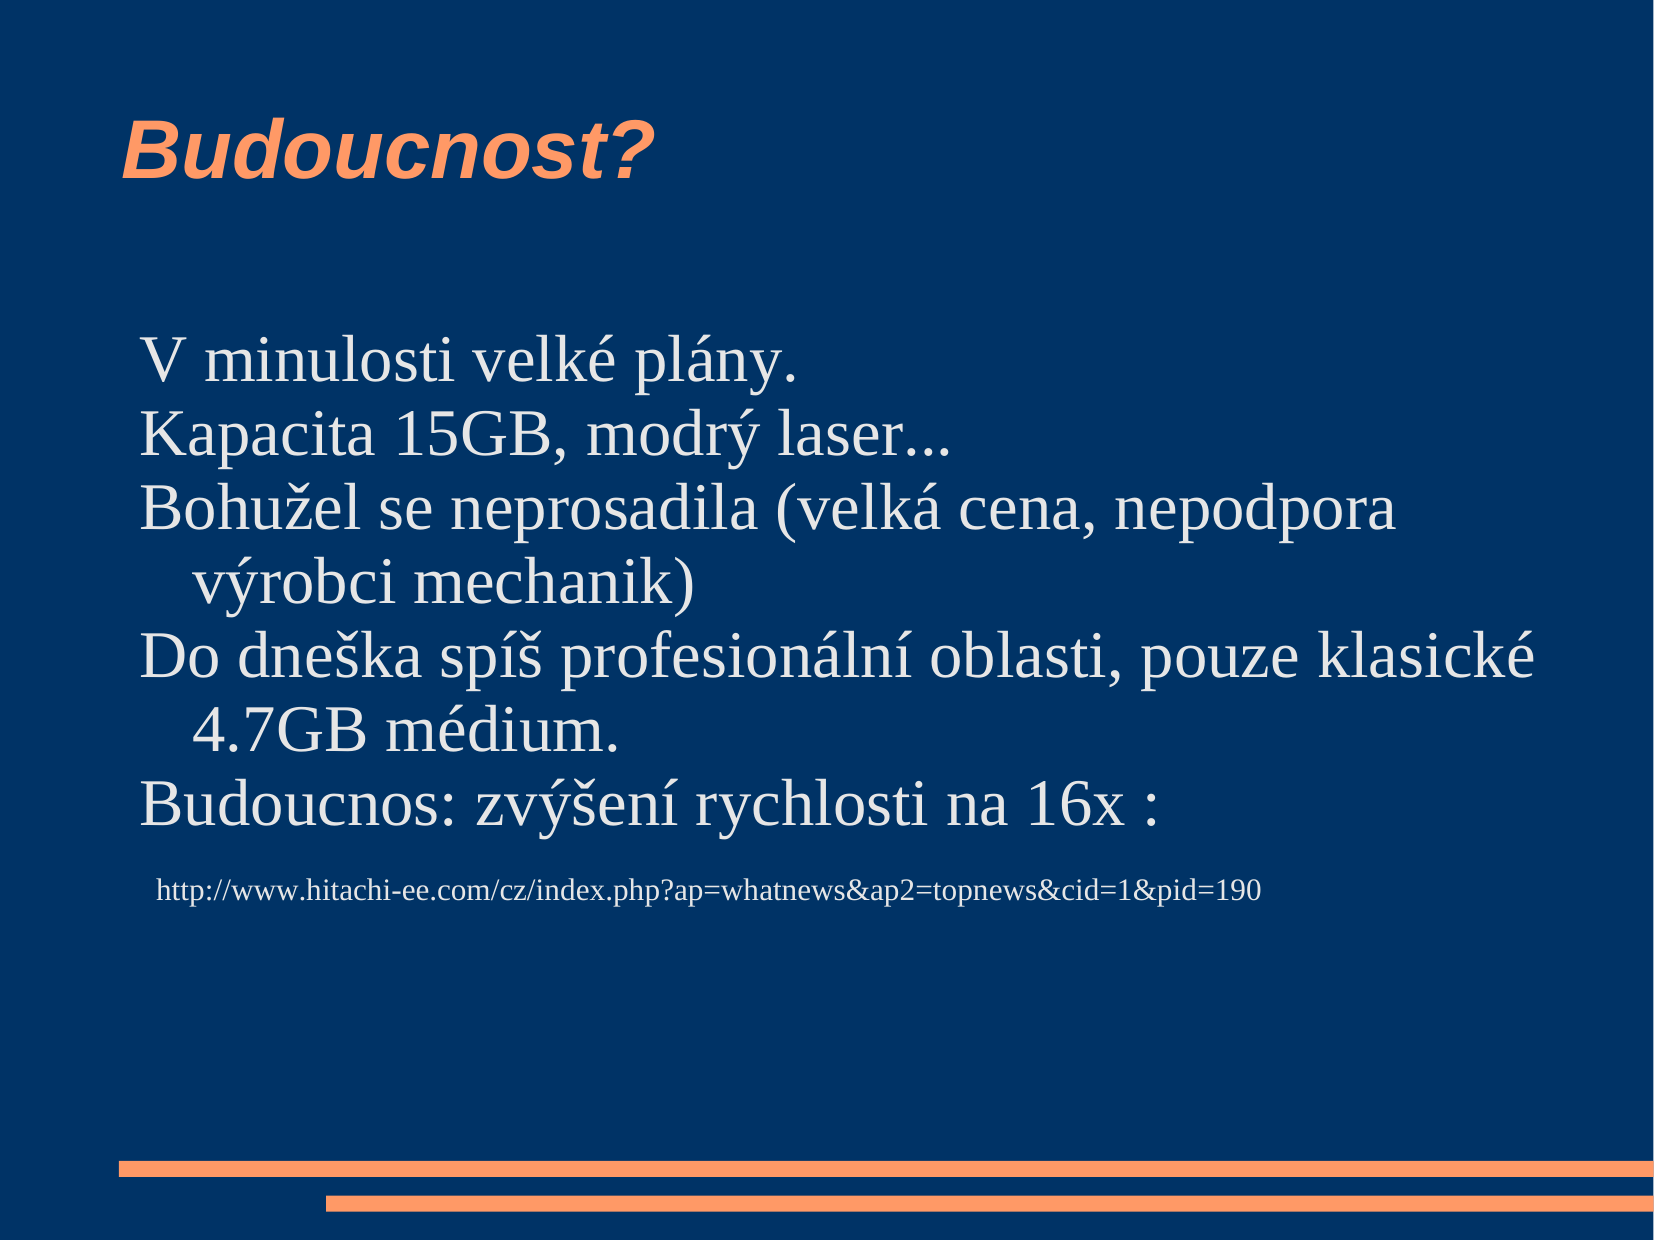

# Budoucnost?
V minulosti velké plány.
Kapacita 15GB, modrý laser...
Bohužel se neprosadila (velká cena, nepodpora výrobci mechanik)
Do dneška spíš profesionální oblasti, pouze klasické 4.7GB médium.
Budoucnos: zvýšení rychlosti na 16x :
 http://www.hitachi-ee.com/cz/index.php?ap=whatnews&ap2=topnews&cid=1&pid=190